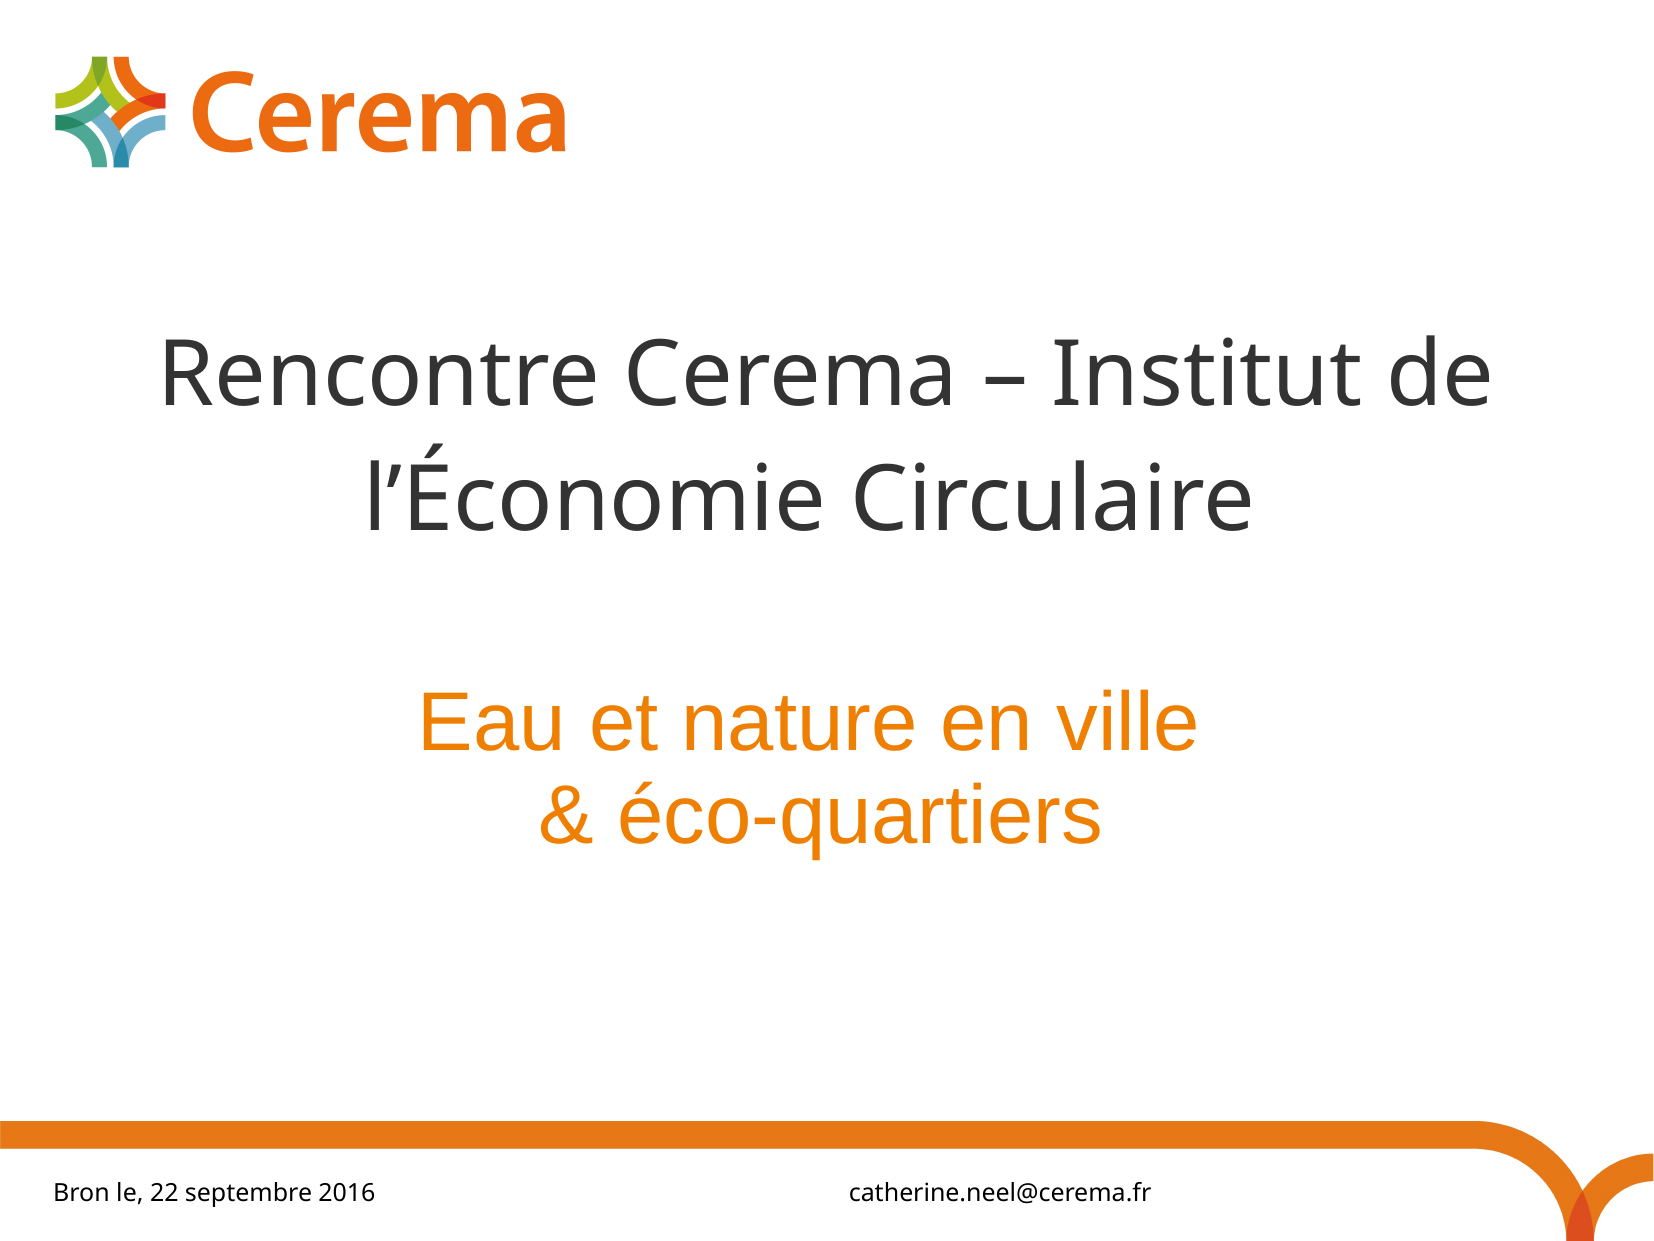

Rencontre Cerema – Institut de l’Économie Circulaire
# Eau et nature en ville & éco-quartiers
Bron le, 22 septembre 2016 catherine.neel@cerema.fr